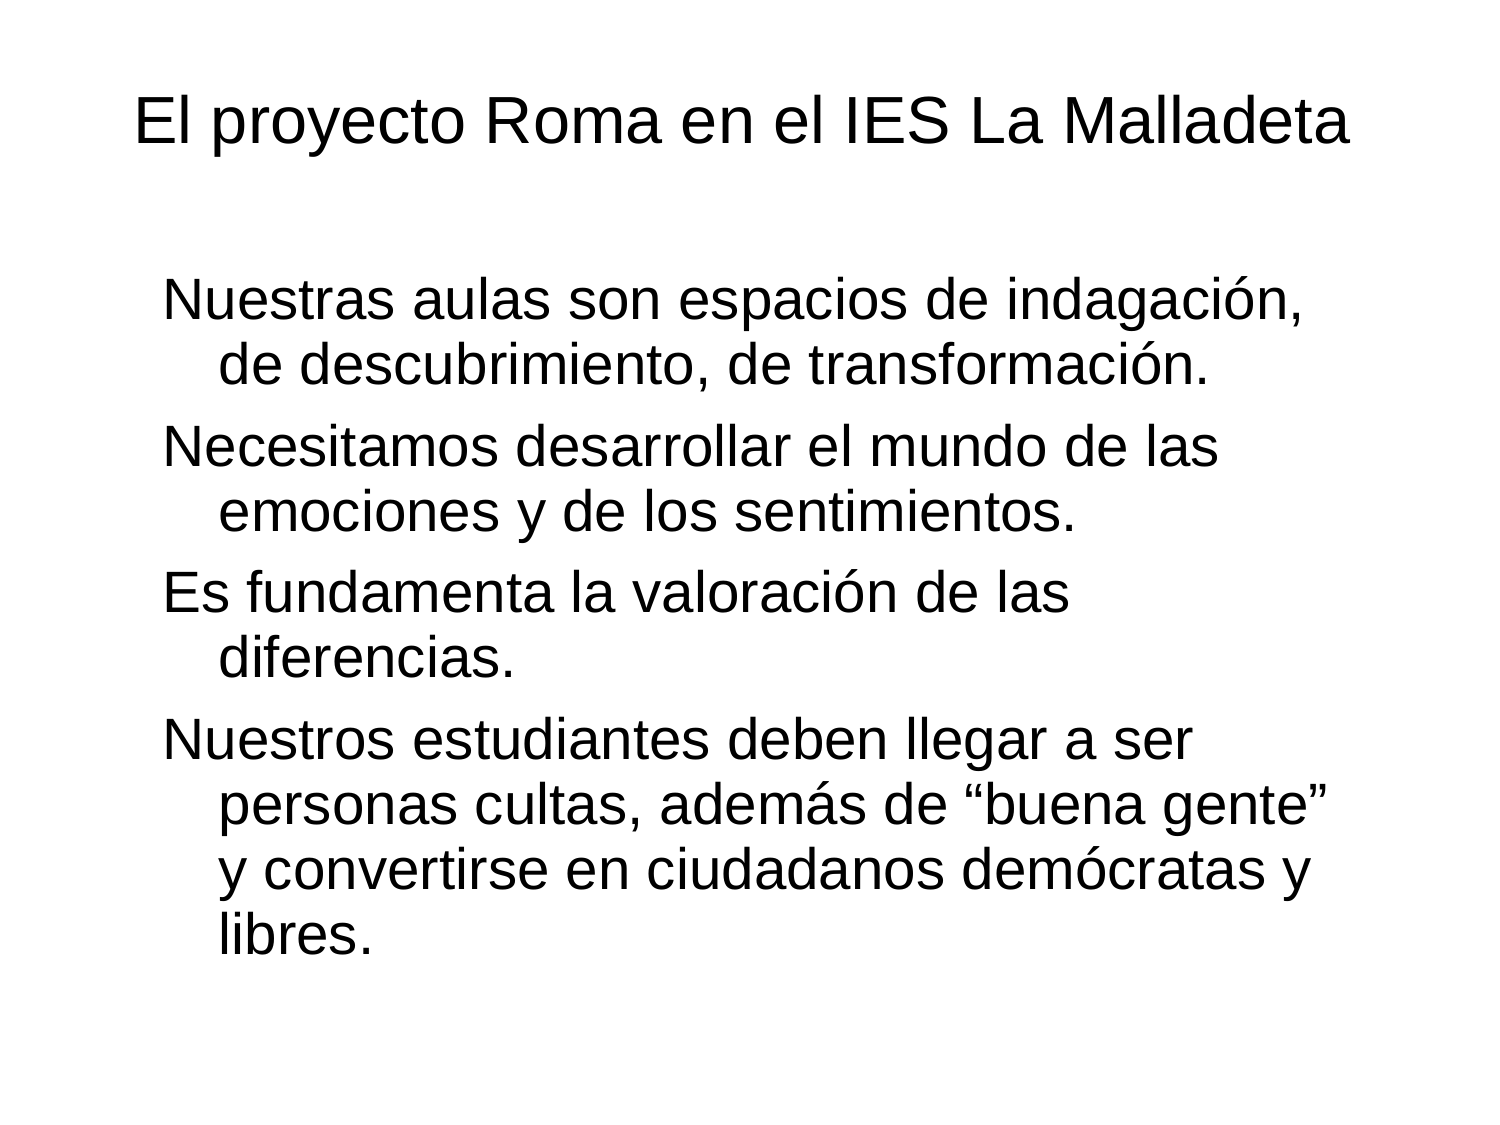

# El proyecto Roma en el IES La Malladeta
Nuestras aulas son espacios de indagación, de descubrimiento, de transformación.
Necesitamos desarrollar el mundo de las emociones y de los sentimientos.
Es fundamenta la valoración de las diferencias.
Nuestros estudiantes deben llegar a ser personas cultas, además de “buena gente” y convertirse en ciudadanos demócratas y libres.